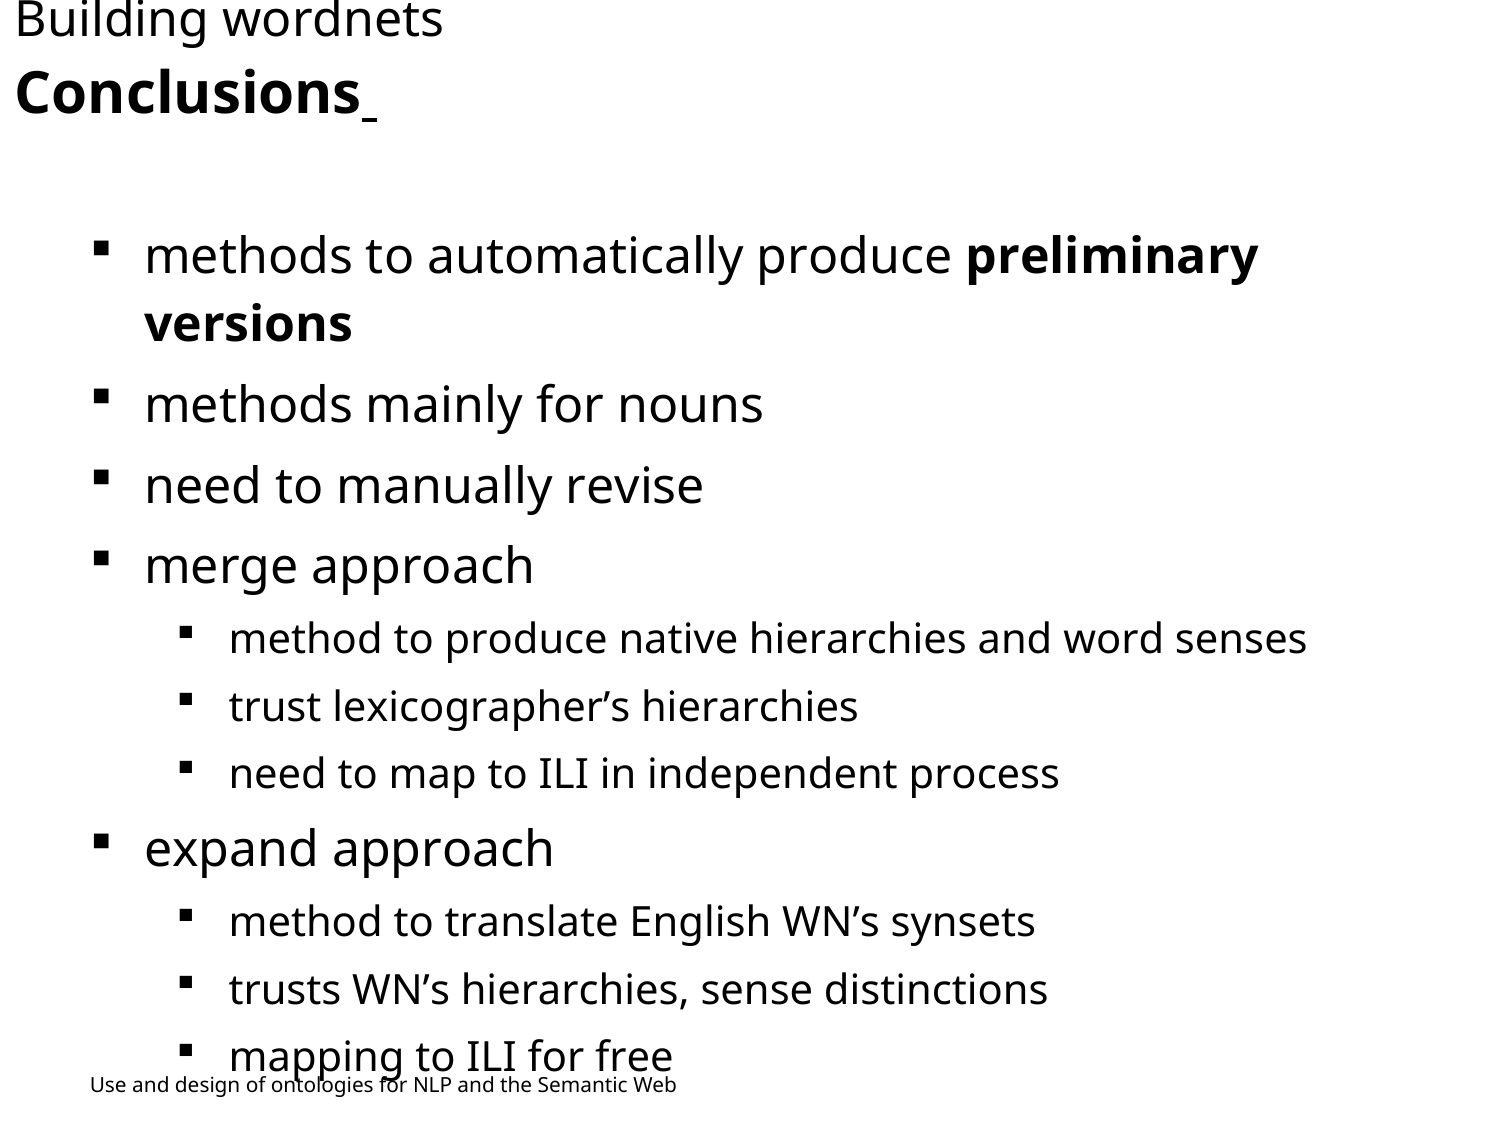

Building wordnets
Conclusions
# methods to automatically produce preliminary versions
methods mainly for nouns
need to manually revise
merge approach
method to produce native hierarchies and word senses
trust lexicographer’s hierarchies
need to map to ILI in independent process
expand approach
method to translate English WN’s synsets
trusts WN’s hierarchies, sense distinctions
mapping to ILI for free